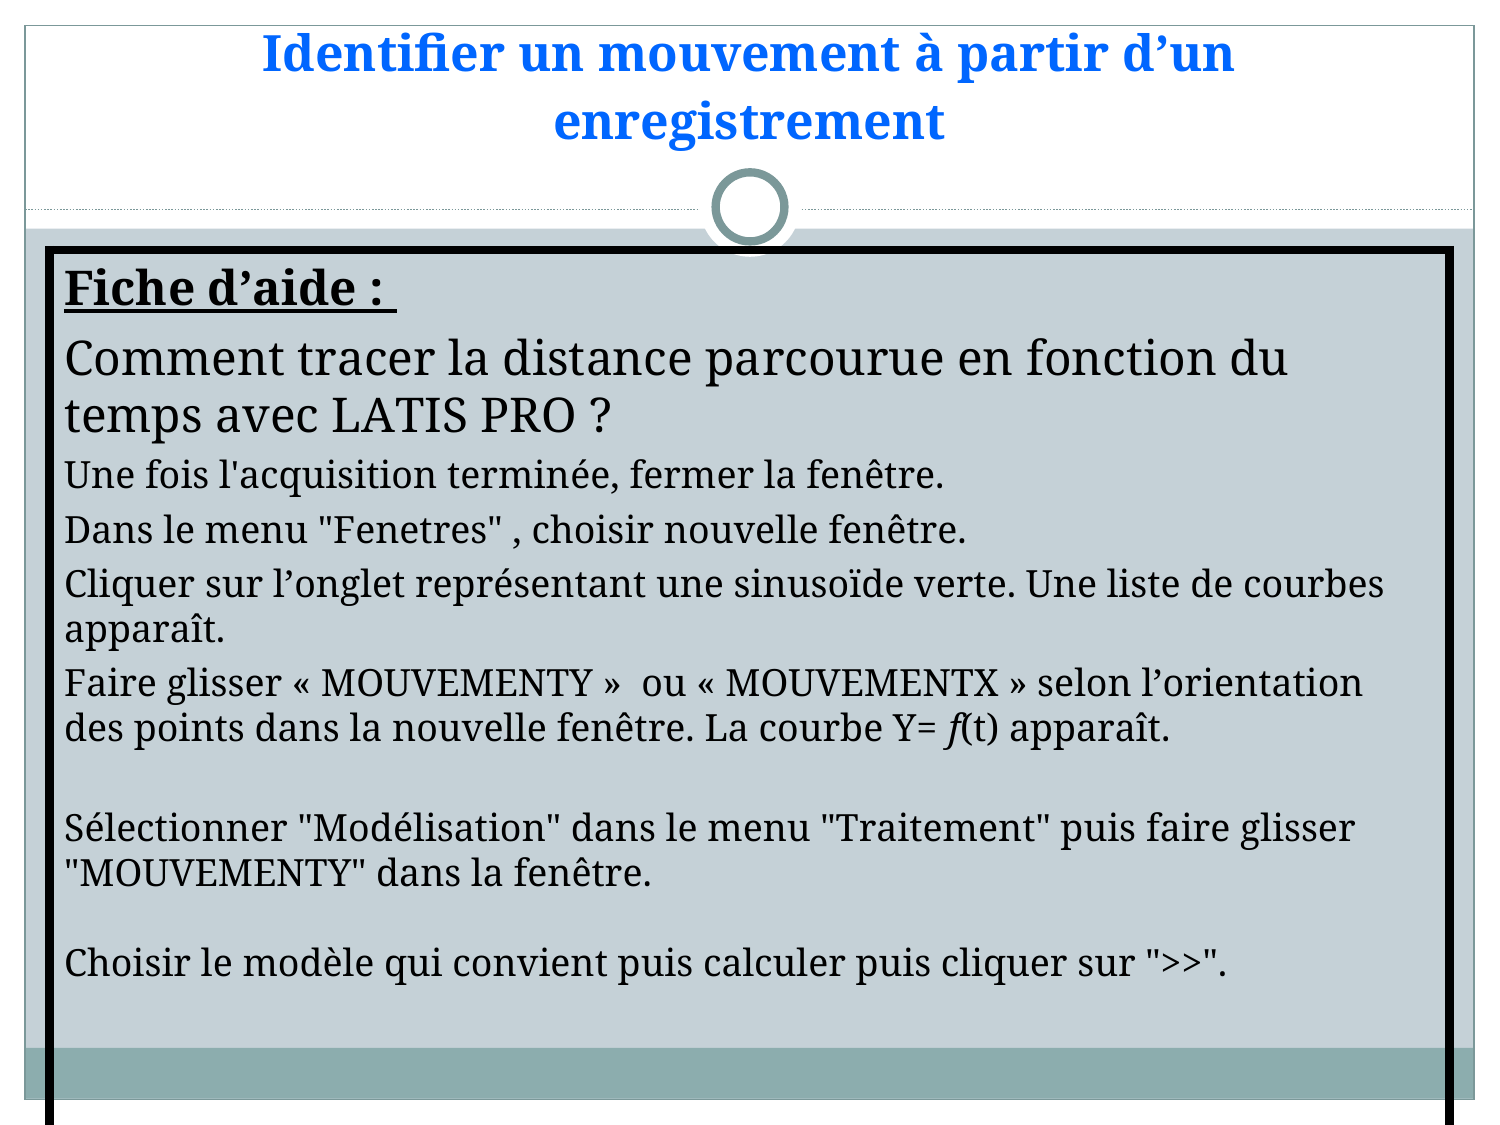

# Identifier un mouvement à partir d’un enregistrement
| Fiche d’aide : Comment tracer la distance parcourue en fonction du temps avec LATIS PRO ? Une fois l'acquisition terminée, fermer la fenêtre. Dans le menu "Fenetres" , choisir nouvelle fenêtre. Cliquer sur l’onglet représentant une sinusoïde verte. Une liste de courbes apparaît. Faire glisser « MOUVEMENTY » ou « MOUVEMENTX » selon l’orientation des points dans la nouvelle fenêtre. La courbe Y= f(t) apparaît. Sélectionner "Modélisation" dans le menu "Traitement" puis faire glisser "MOUVEMENTY" dans la fenêtre. Choisir le modèle qui convient puis calculer puis cliquer sur ">>". |
| --- |